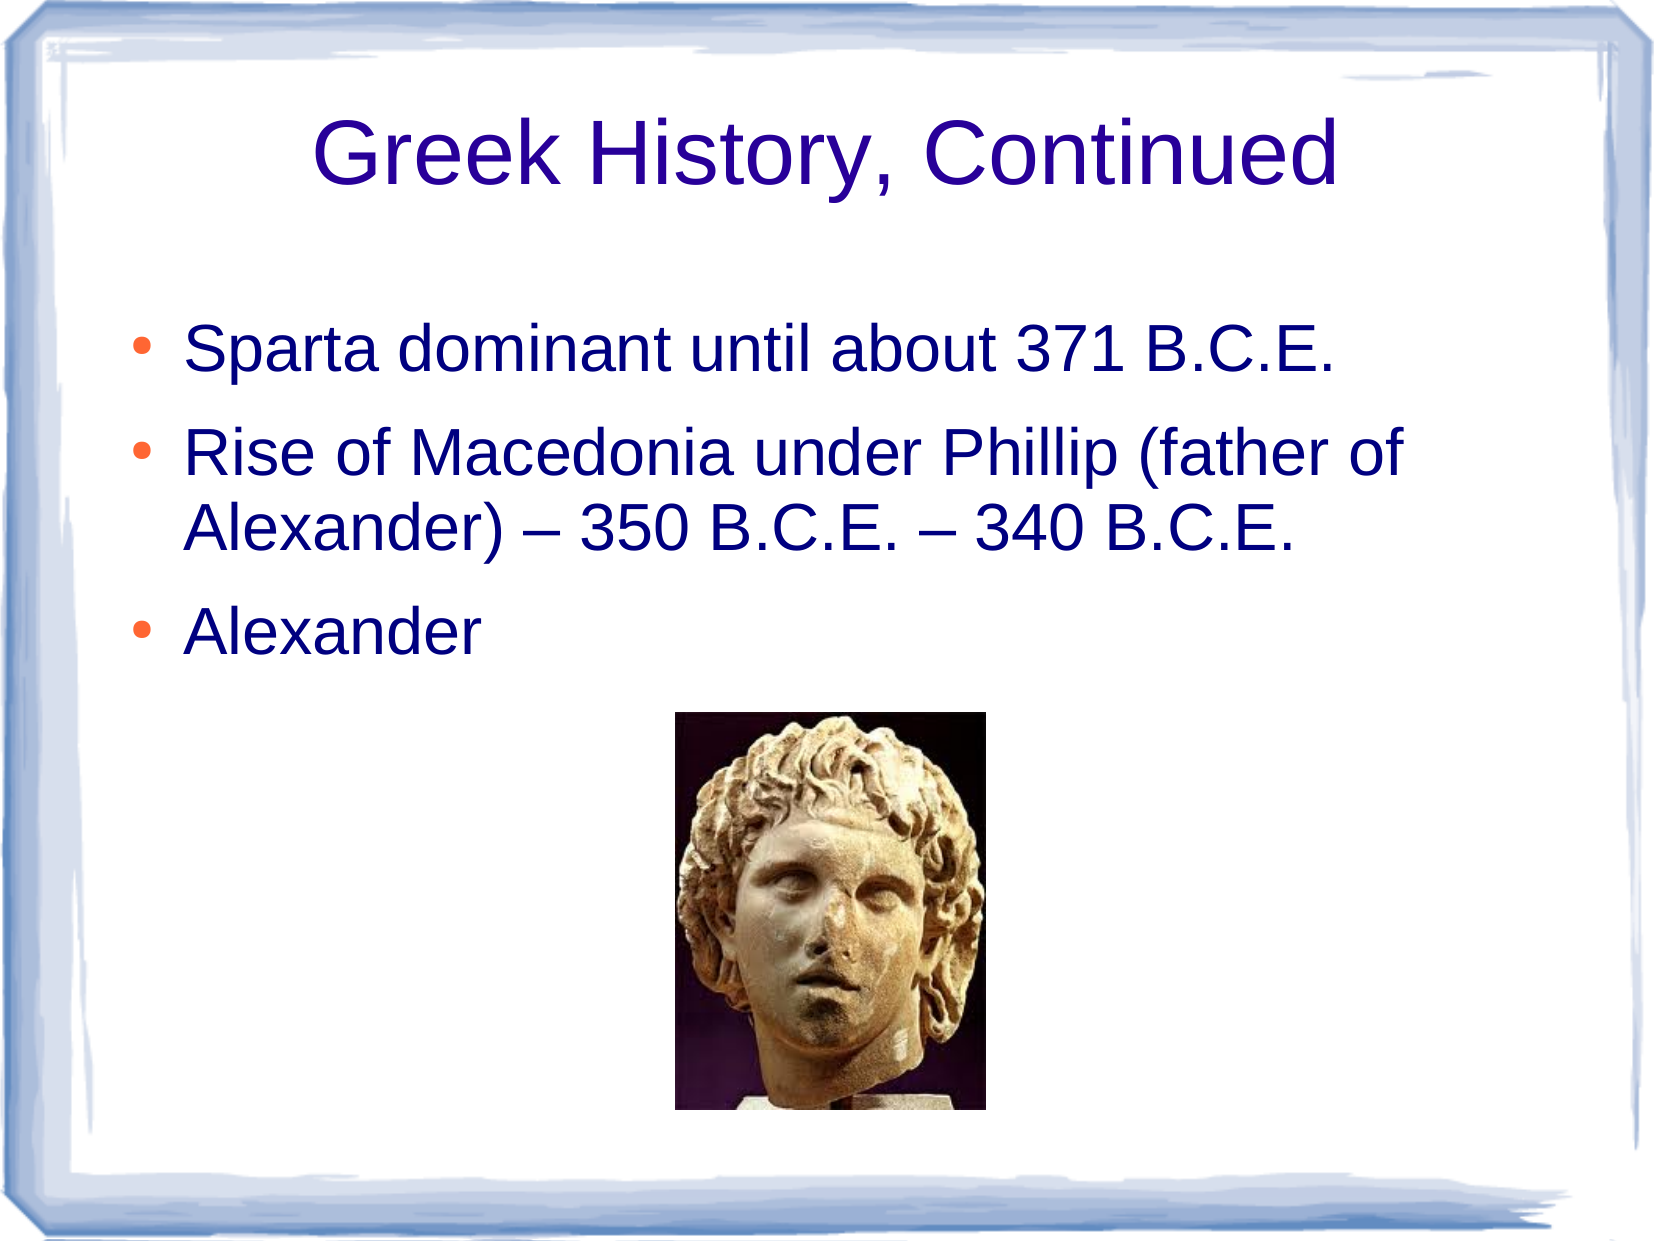

# Greek History, Continued
Sparta dominant until about 371 B.C.E.
Rise of Macedonia under Phillip (father of Alexander) – 350 B.C.E. – 340 B.C.E.
Alexander